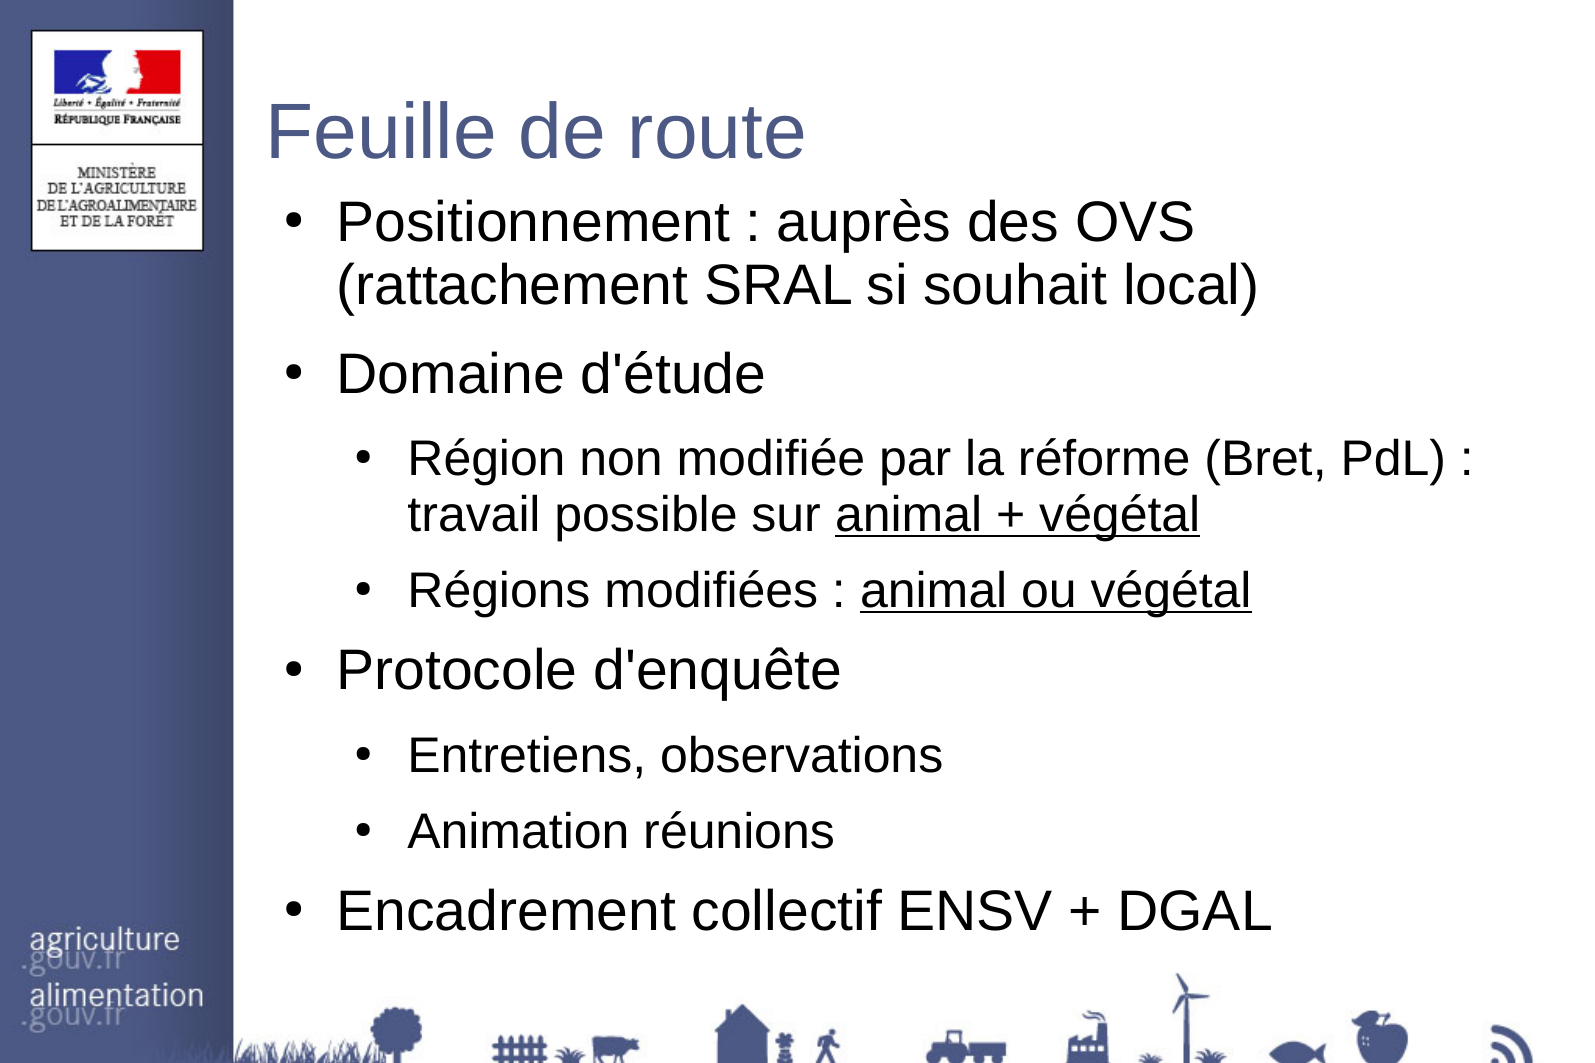

# Feuille de route
Positionnement : auprès des OVS (rattachement SRAL si souhait local)
Domaine d'étude
Région non modifiée par la réforme (Bret, PdL) : travail possible sur animal + végétal
Régions modifiées : animal ou végétal
Protocole d'enquête
Entretiens, observations
Animation réunions
Encadrement collectif ENSV + DGAL